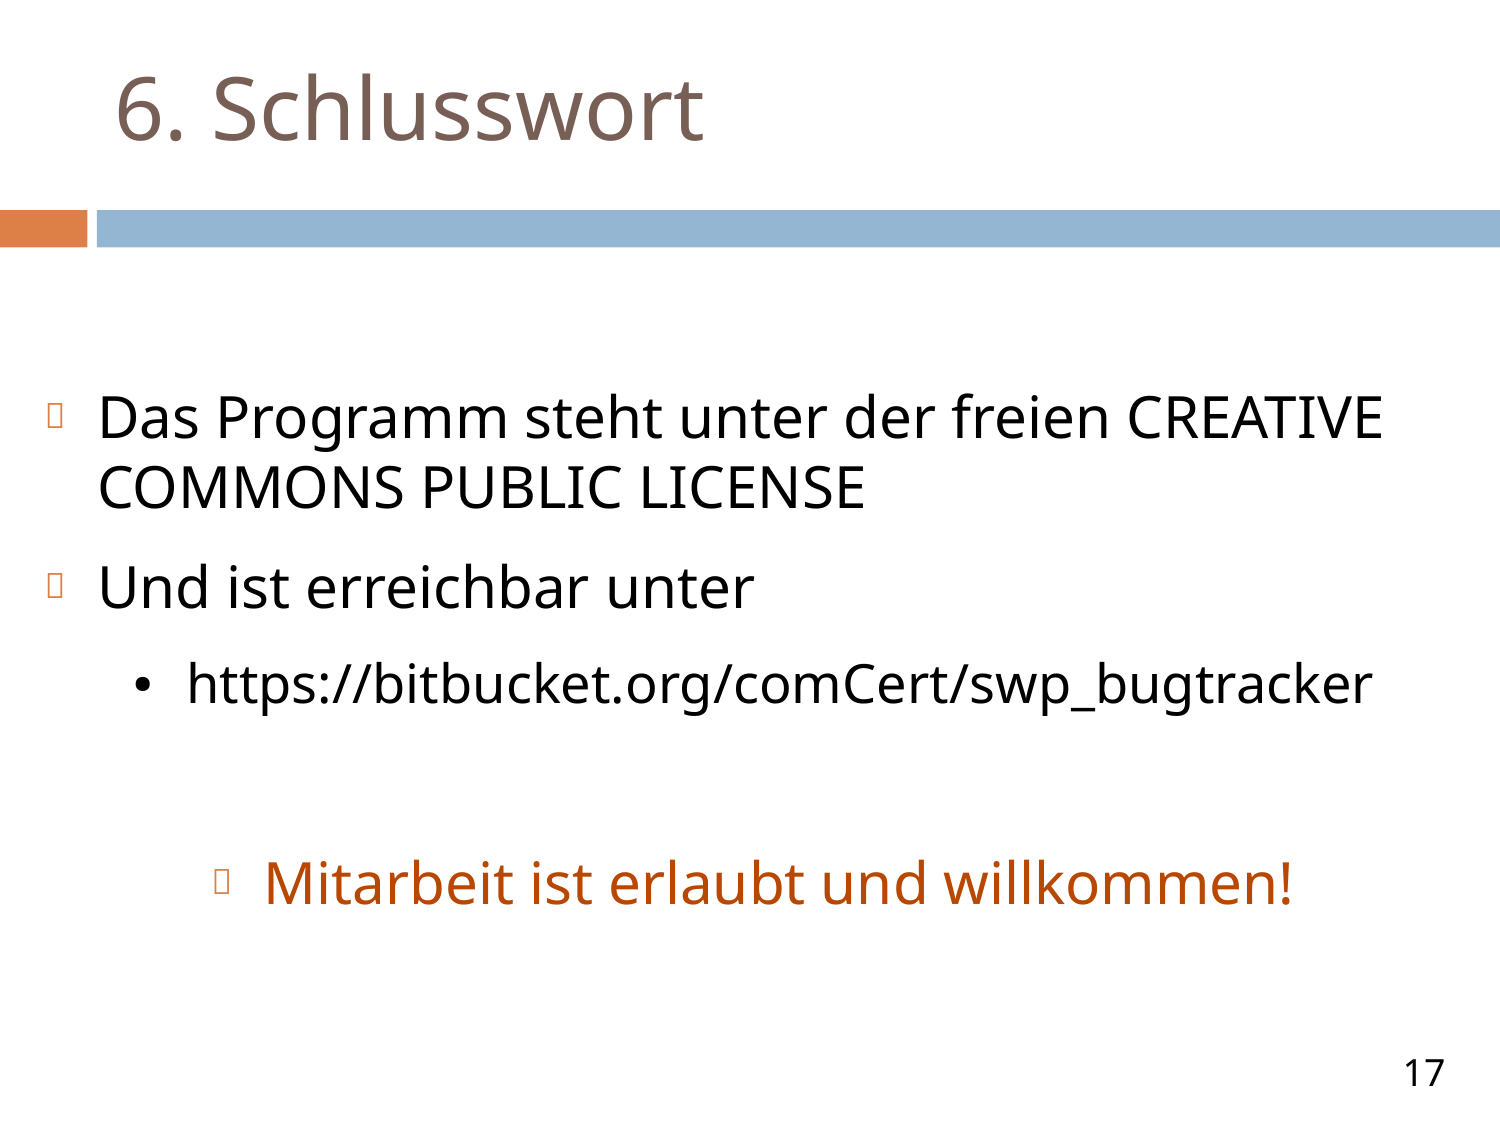

6. Schlusswort
# Das Programm steht unter der freien CREATIVE COMMONS PUBLIC LICENSE
Und ist erreichbar unter
https://bitbucket.org/comCert/swp_bugtracker
Mitarbeit ist erlaubt und willkommen!
17